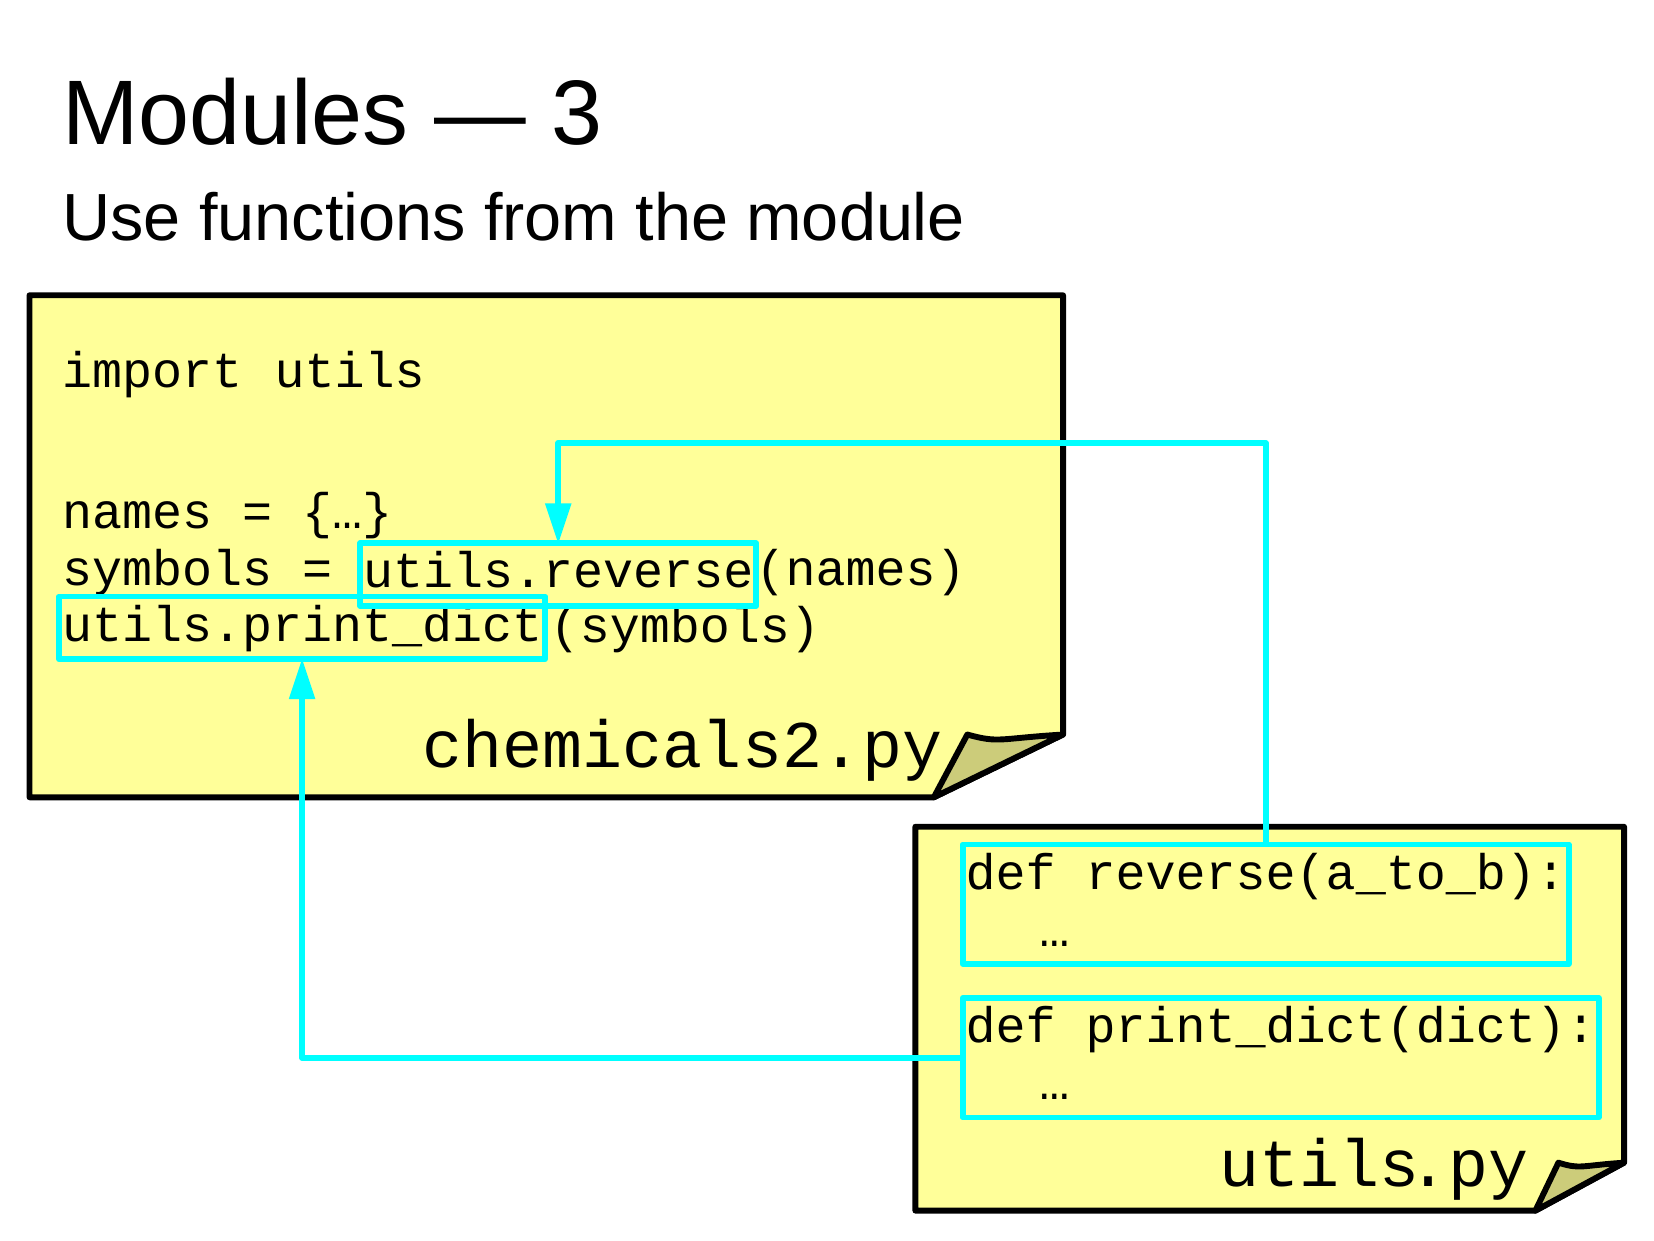

Modules — 3
Use functions from the module
import
utils
names = {…}
symbols = 	(names)
	(symbols)
utils.reverse
utils.print_dict
chemicals2.py
def reverse(a_to_b):
	…
def print_dict(dict):
	…
utils
.py
98